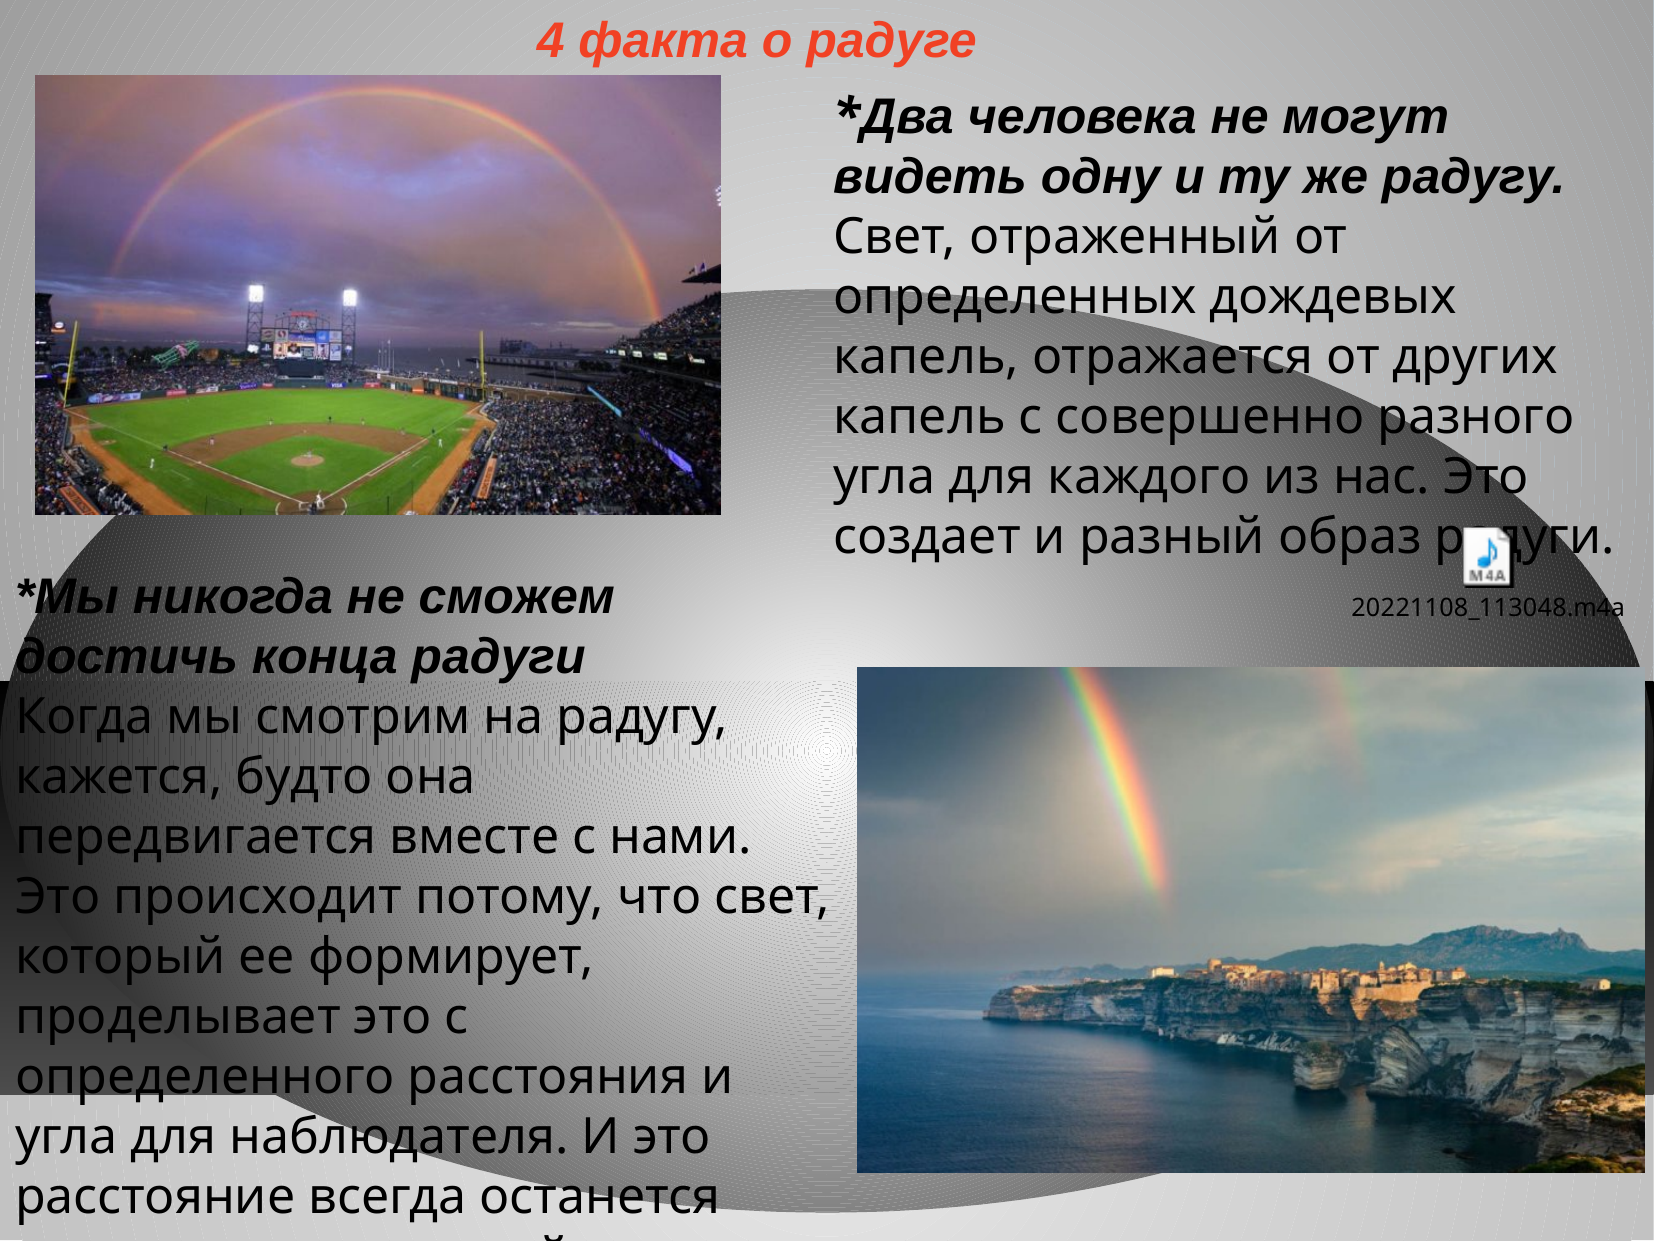

4 факта о радуге
*Два человека не могут видеть одну и ту же радугу.
Свет, отраженный от определенных дождевых капель, отражается от других капель с совершенно разного угла для каждого из нас. Это создает и разный образ радуги.
*Мы никогда не сможем достичь конца радуги
Когда мы смотрим на радугу, кажется, будто она передвигается вместе с нами. Это происходит потому, что свет, который ее формирует, проделывает это с определенного расстояния и угла для наблюдателя. И это расстояние всегда останется между нами и радугой.